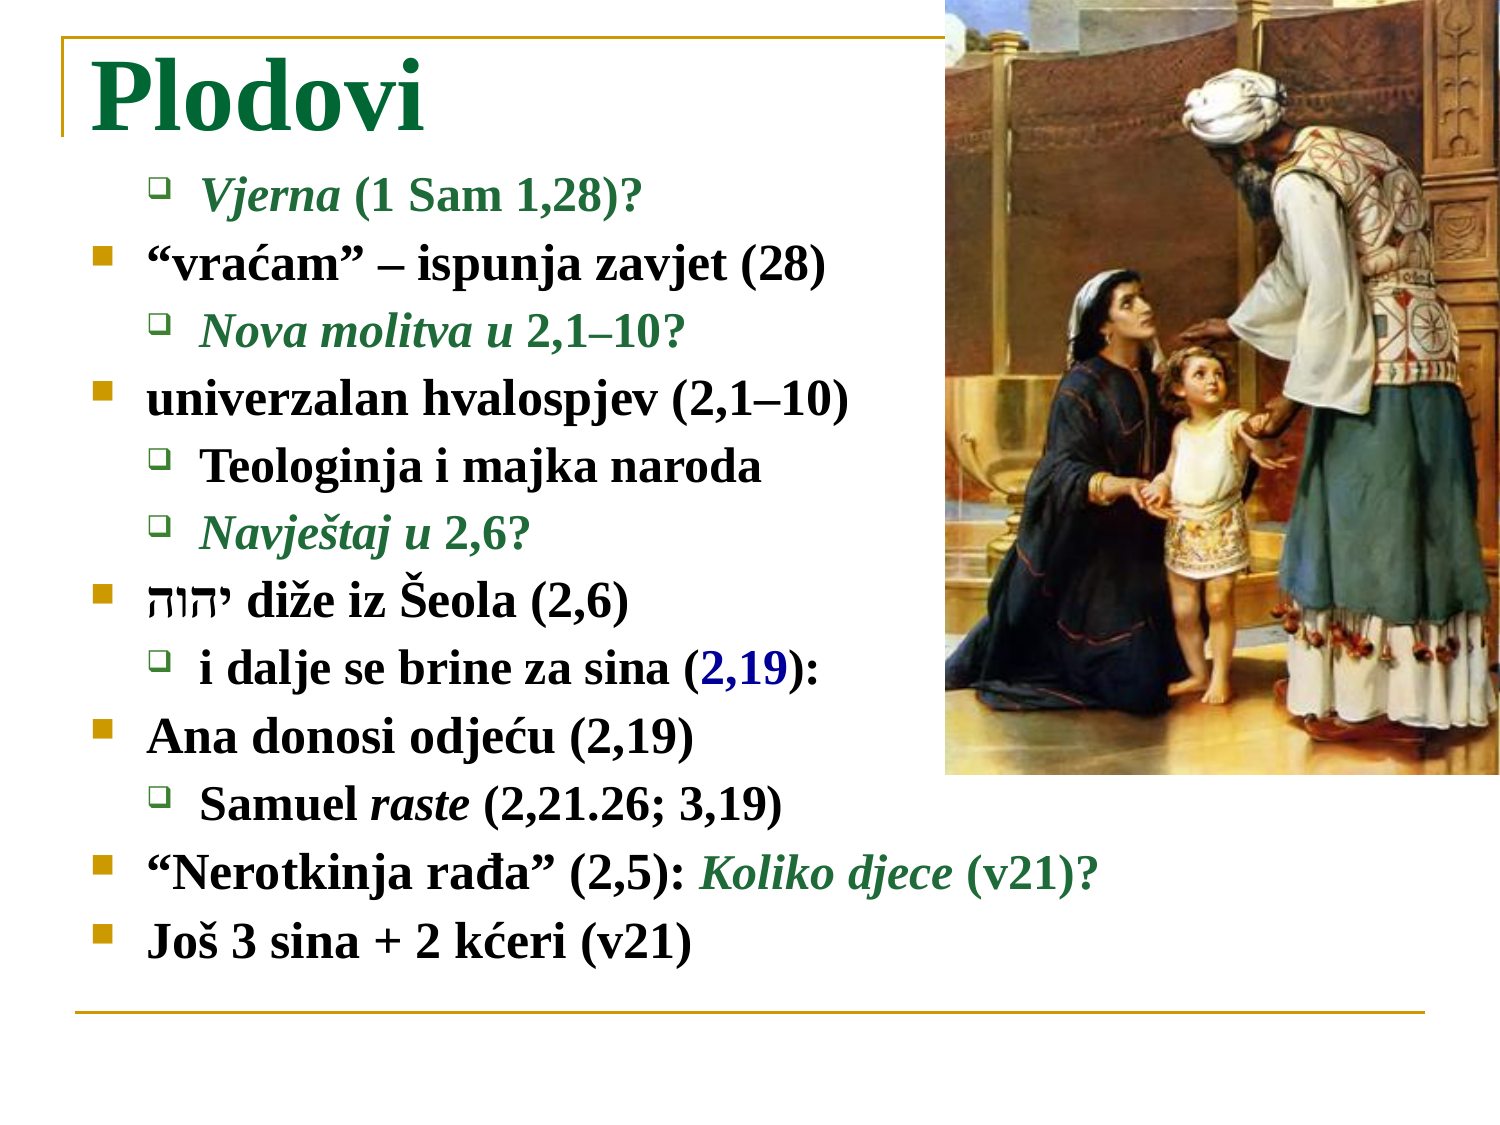

# Plodovi
Vjerna (1 Sam 1,28)?
“vraćam” – ispunja zavjet (28)
Nova molitva u 2,1–10?
univerzalan hvalospjev (2,1–10)
Teologinja i majka naroda
Navještaj u 2,6?
יהוה diže iz Šeola (2,6)
i dalje se brine za sina (2,19):
Ana donosi odjeću (2,19)
Samuel raste (2,21.26; 3,19)
“Nerotkinja rađa” (2,5): Koliko djece (v21)?
Još 3 sina + 2 kćeri (v21)